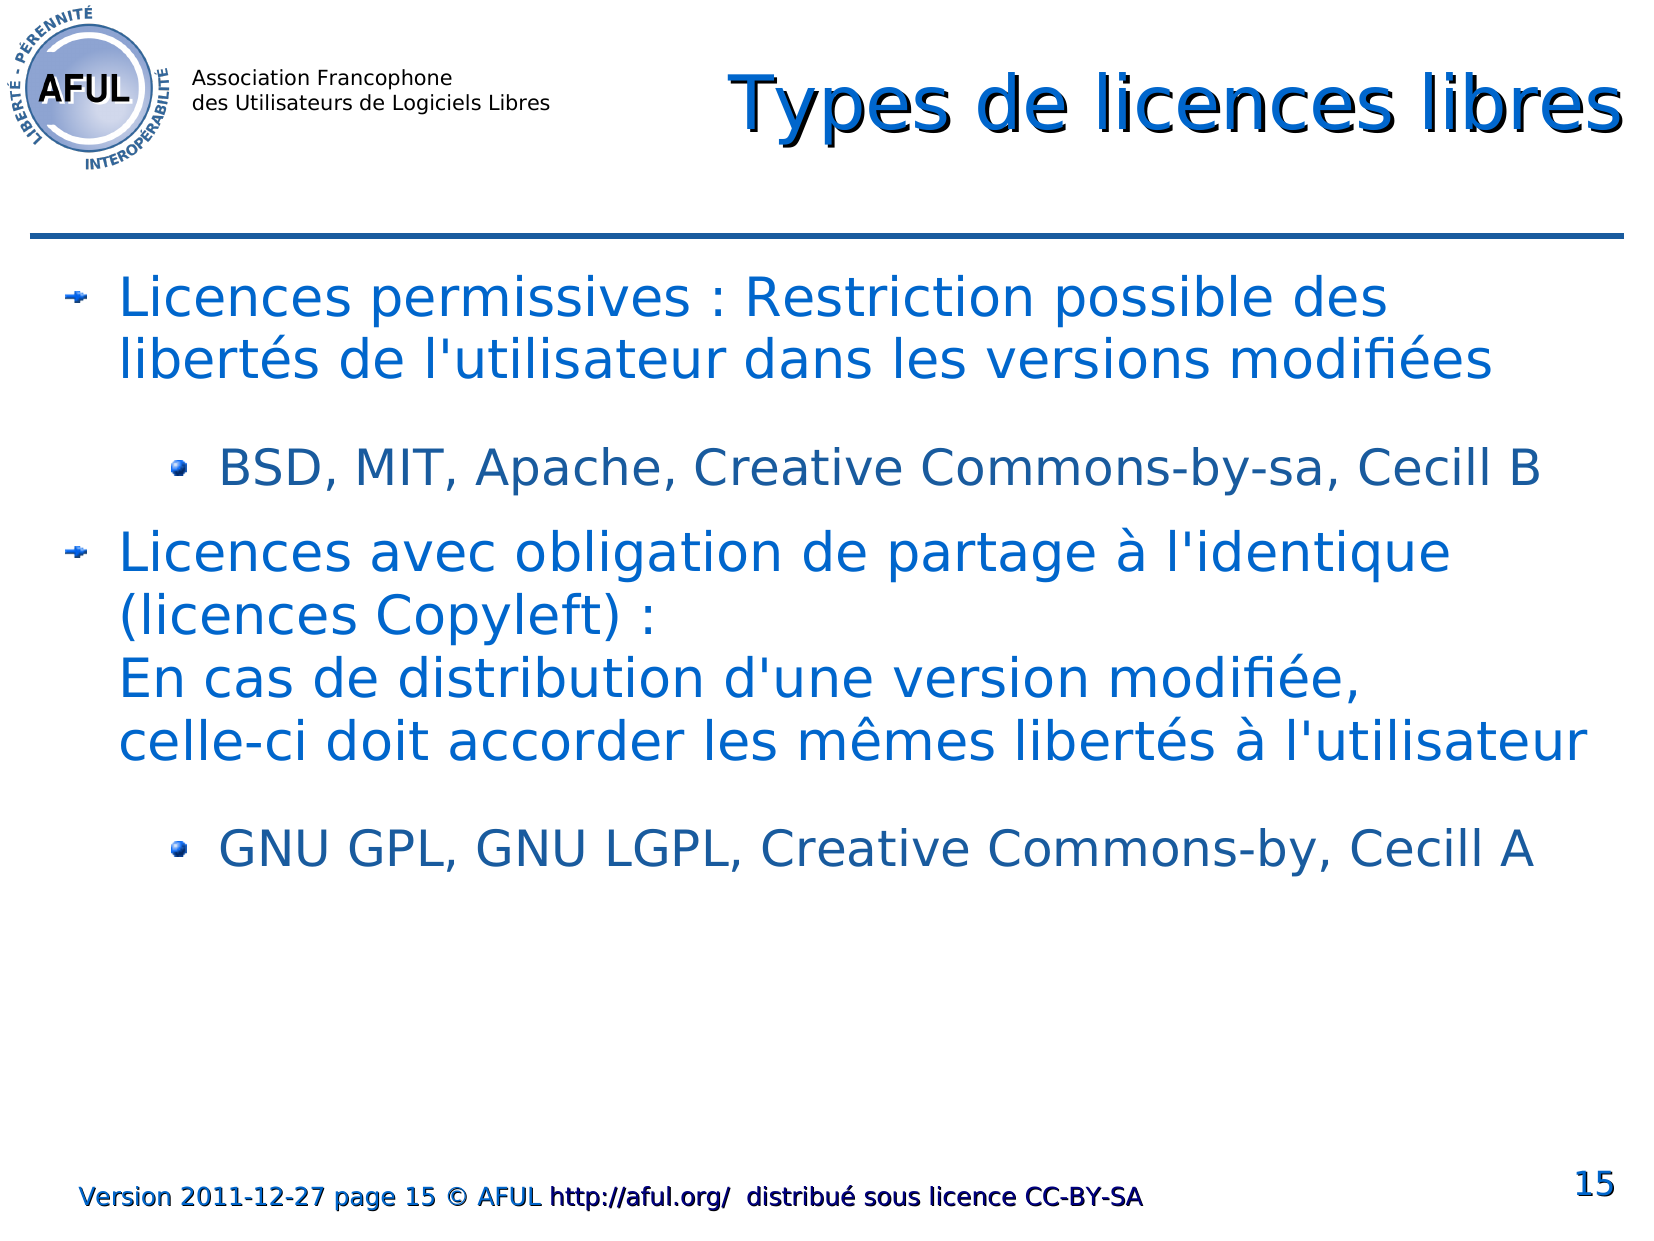

# Types de licences libres
Licences permissives : Restriction possible des libertés de l'utilisateur dans les versions modifiées
BSD, MIT, Apache, Creative Commons-by-sa, Cecill B
Licences avec obligation de partage à l'identique
(licences Copyleft) :
En cas de distribution d'une version modifiée,
celle-ci doit accorder les mêmes libertés à l'utilisateur
GNU GPL, GNU LGPL, Creative Commons-by, Cecill A